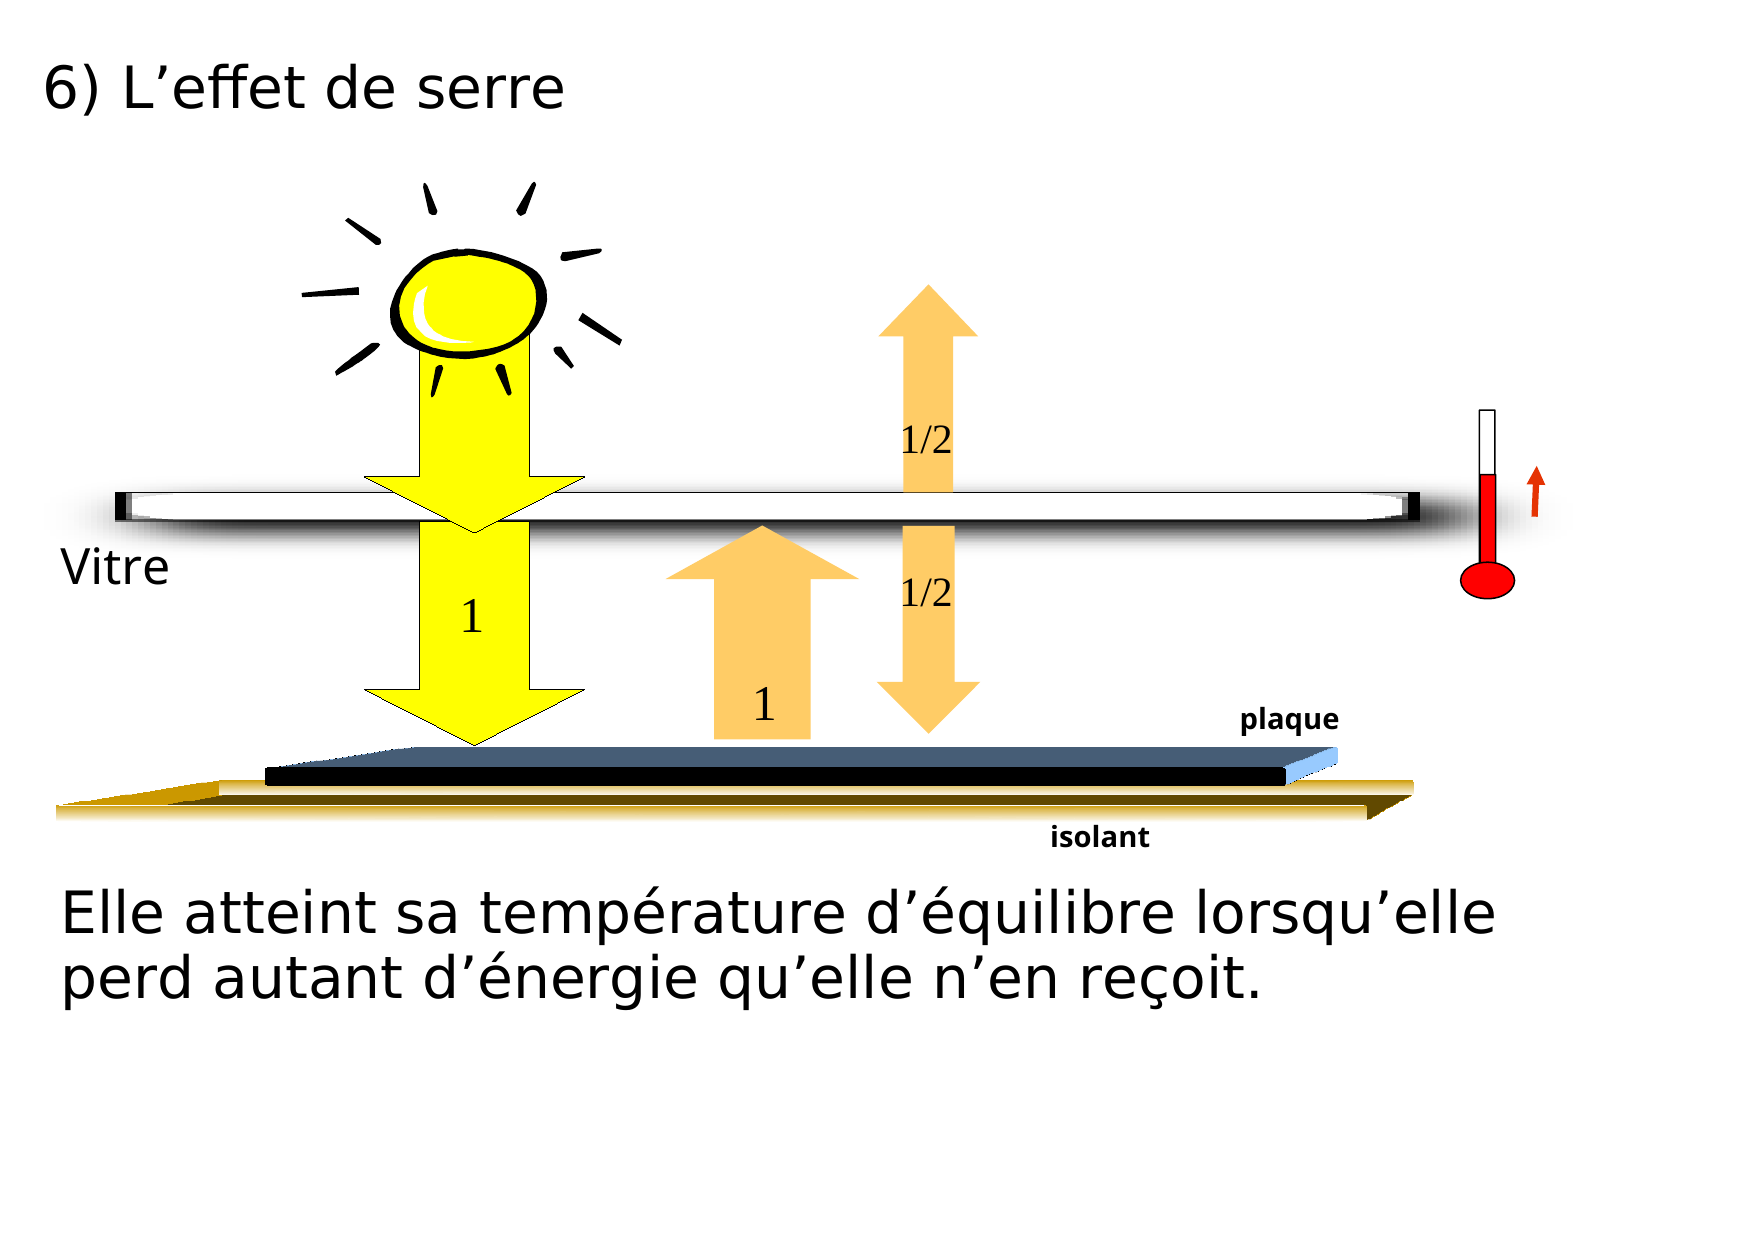

6) L’effet de serre
1
1/2
Vitre
1/2
1
plaque
isolant
Elle atteint sa température d’équilibre lorsqu’elle perd autant d’énergie qu’elle n’en reçoit.